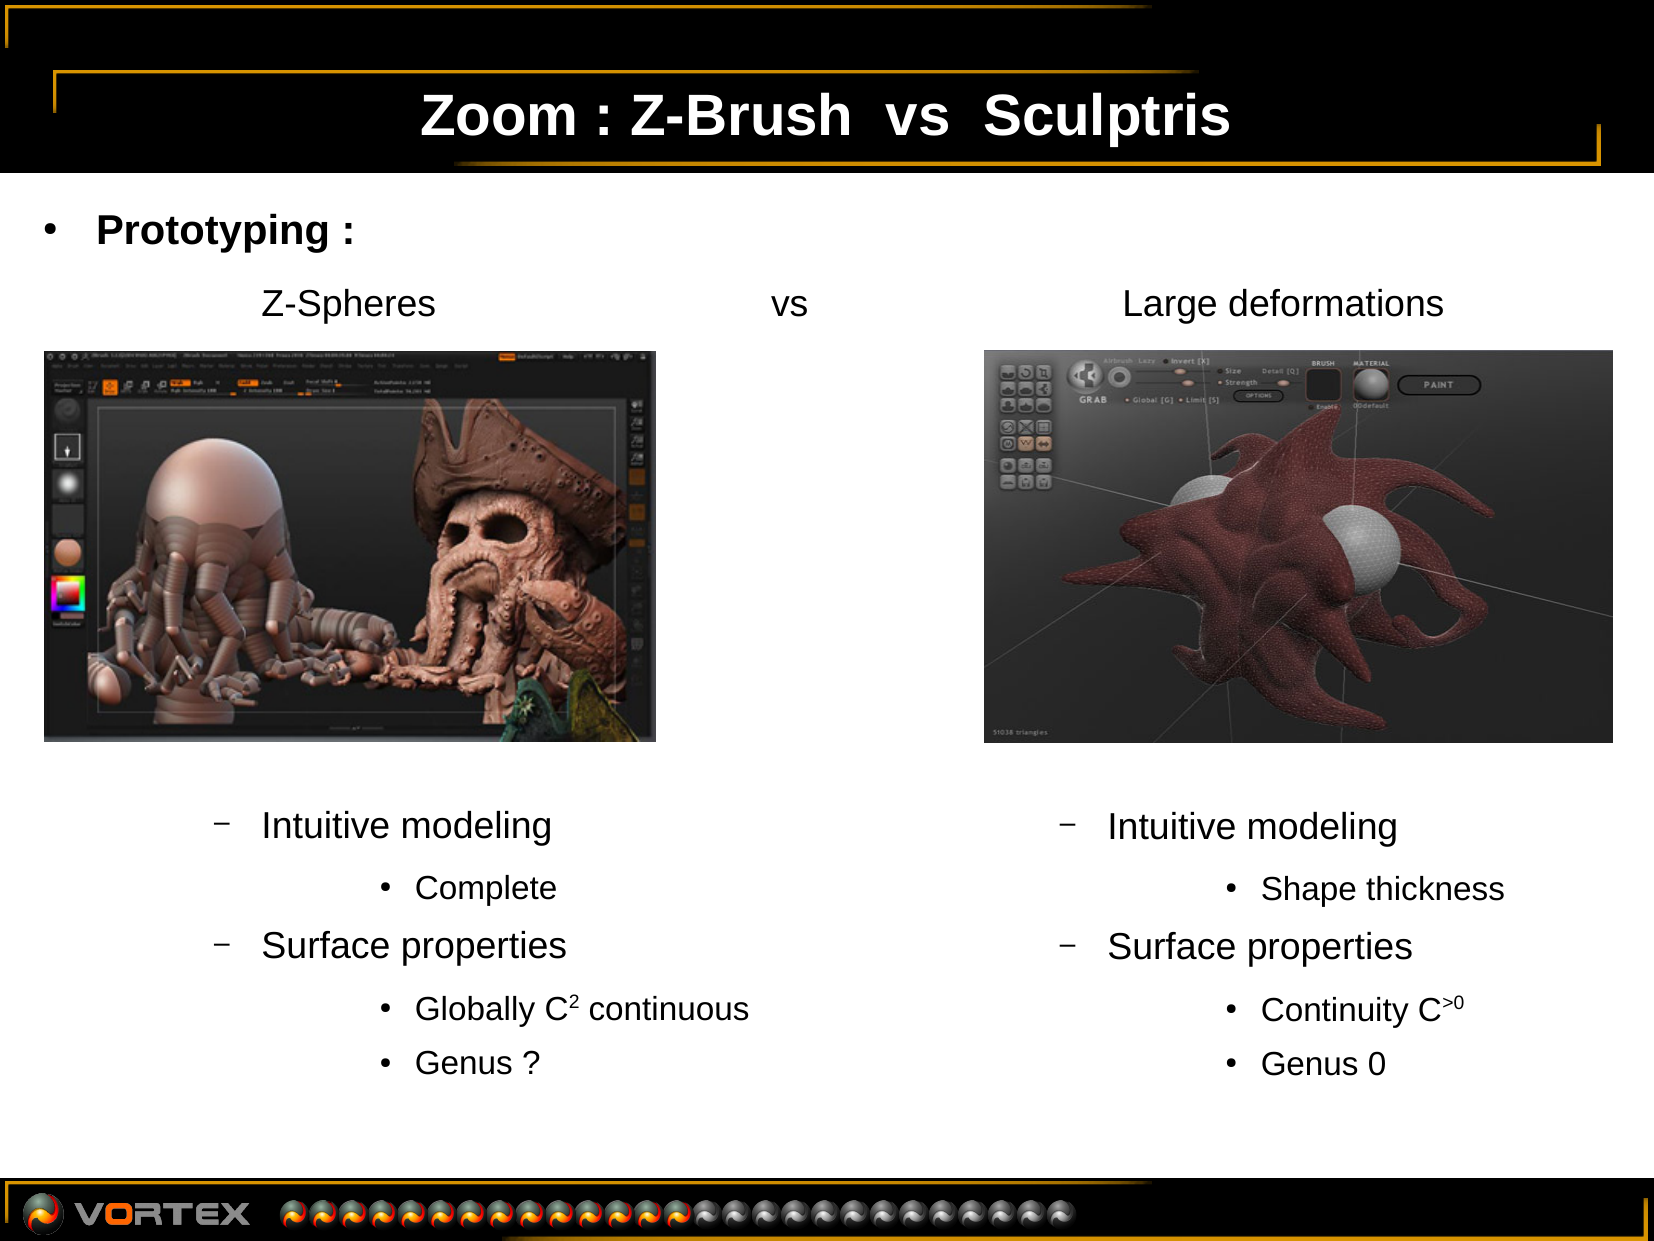

# Zoom : Z-Brush vs Sculptris
Prototyping :
Z-Spheres vs Large deformations
Intuitive modeling
Complete
Surface properties
Globally C2 continuous
Genus ?
Intuitive modeling
Shape thickness
Surface properties
Continuity C>0
Genus 0